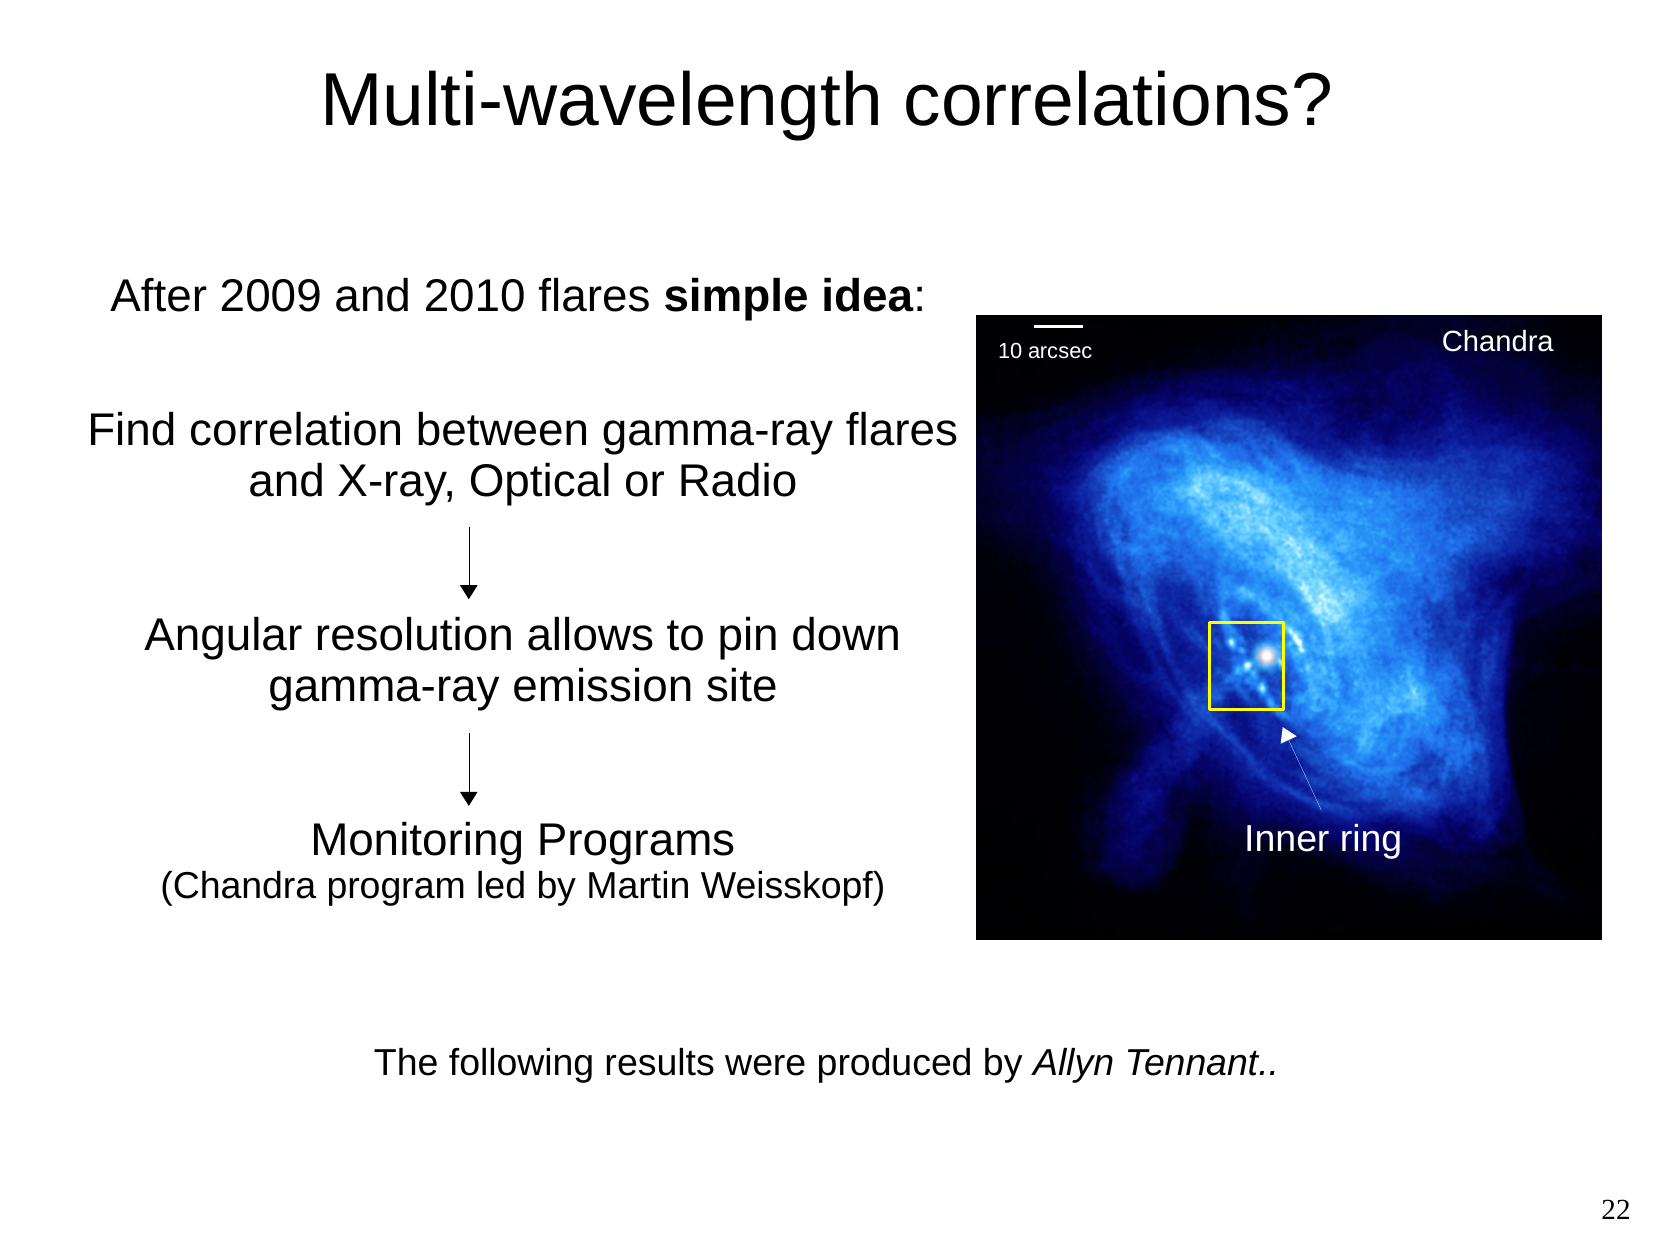

# Multi-wavelength correlations?
After 2009 and 2010 flares simple idea:
Chandra
10 arcsec
Find correlation between gamma-ray flares
and X-ray, Optical or Radio
Angular resolution allows to pin down
gamma-ray emission site
Monitoring Programs
(Chandra program led by Martin Weisskopf)
Inner ring
The following results were produced by Allyn Tennant..
22